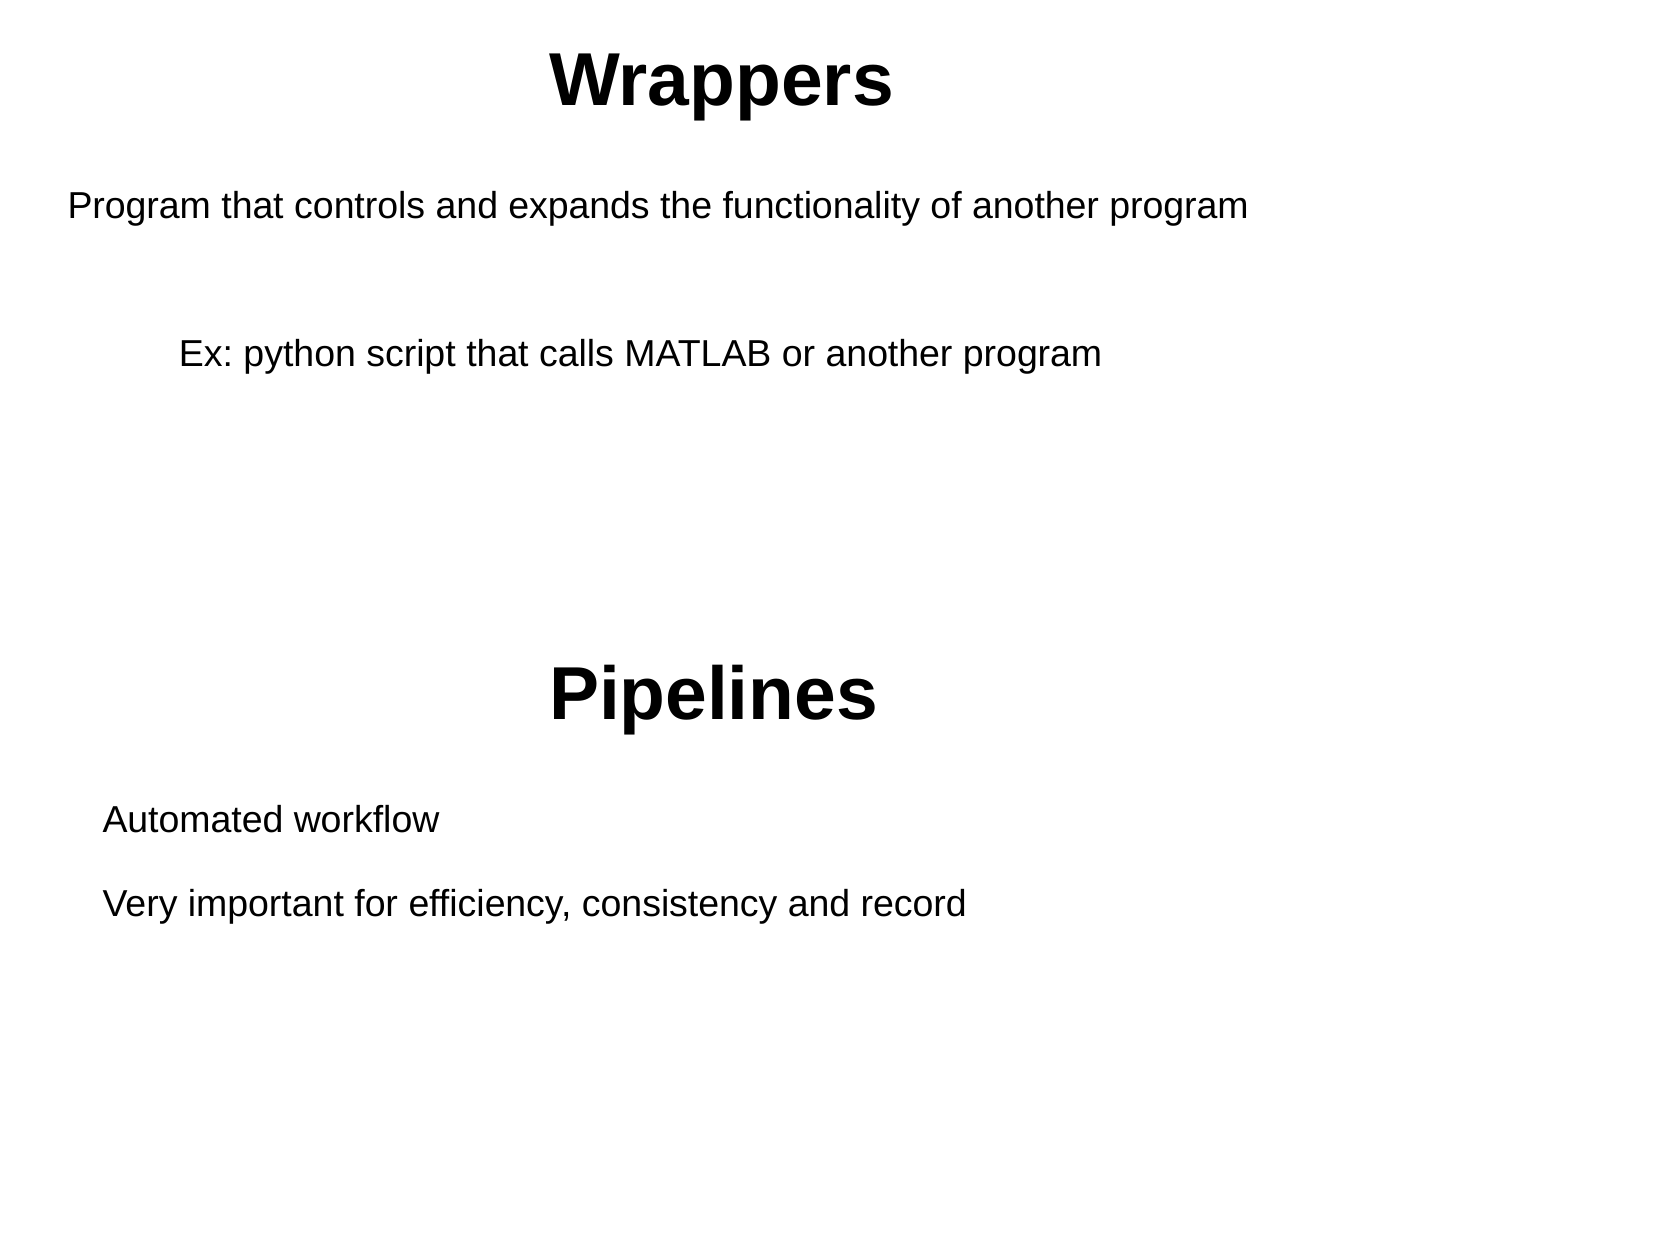

Wrappers
Program that controls and expands the functionality of another program
Ex: python script that calls MATLAB or another program
Pipelines
Automated workflow
Very important for efficiency, consistency and record